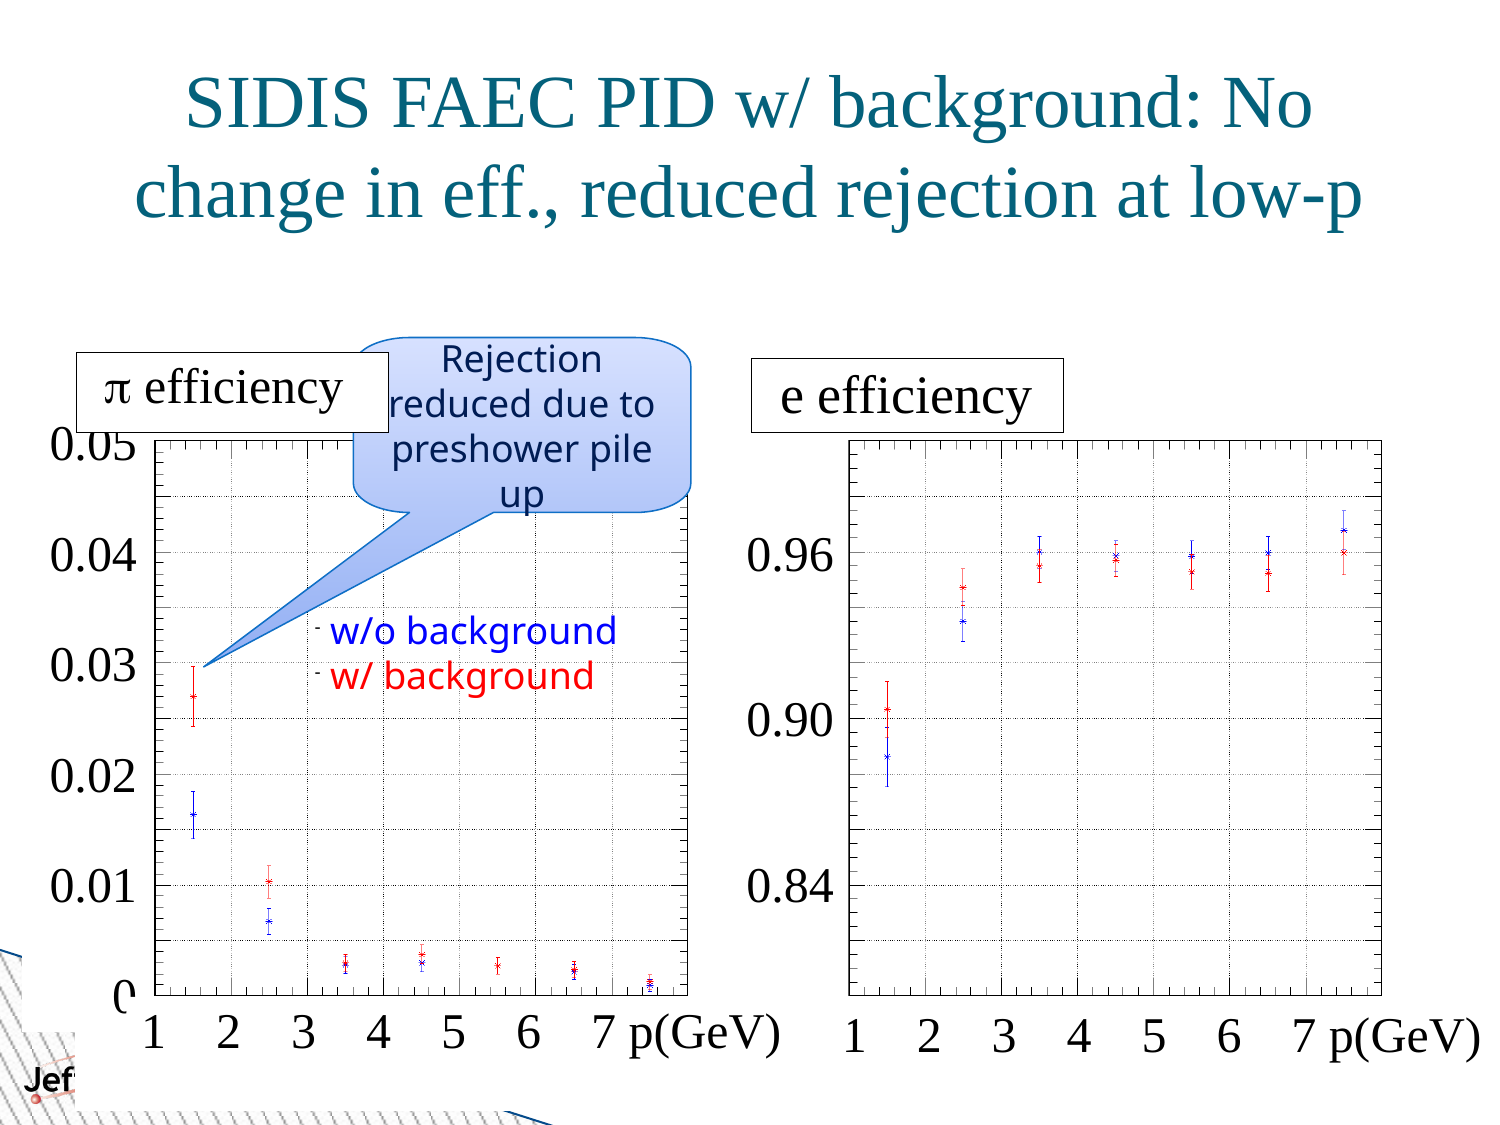

SIDIS FAEC PID w/ background: No change in eff., reduced rejection at low-p
Rejection reduced due to preshower pile up
 p efficiency
 e efficiency
0.96
0.90
0.84
0.05
0.04
0.03
0.02
0.01
0
 w/o background
 w/ background
1 2 3 4 5 6 7 p(GeV)
1 2 3 4 5 6 7 p(GeV)
SoLID Collaboration Meeting